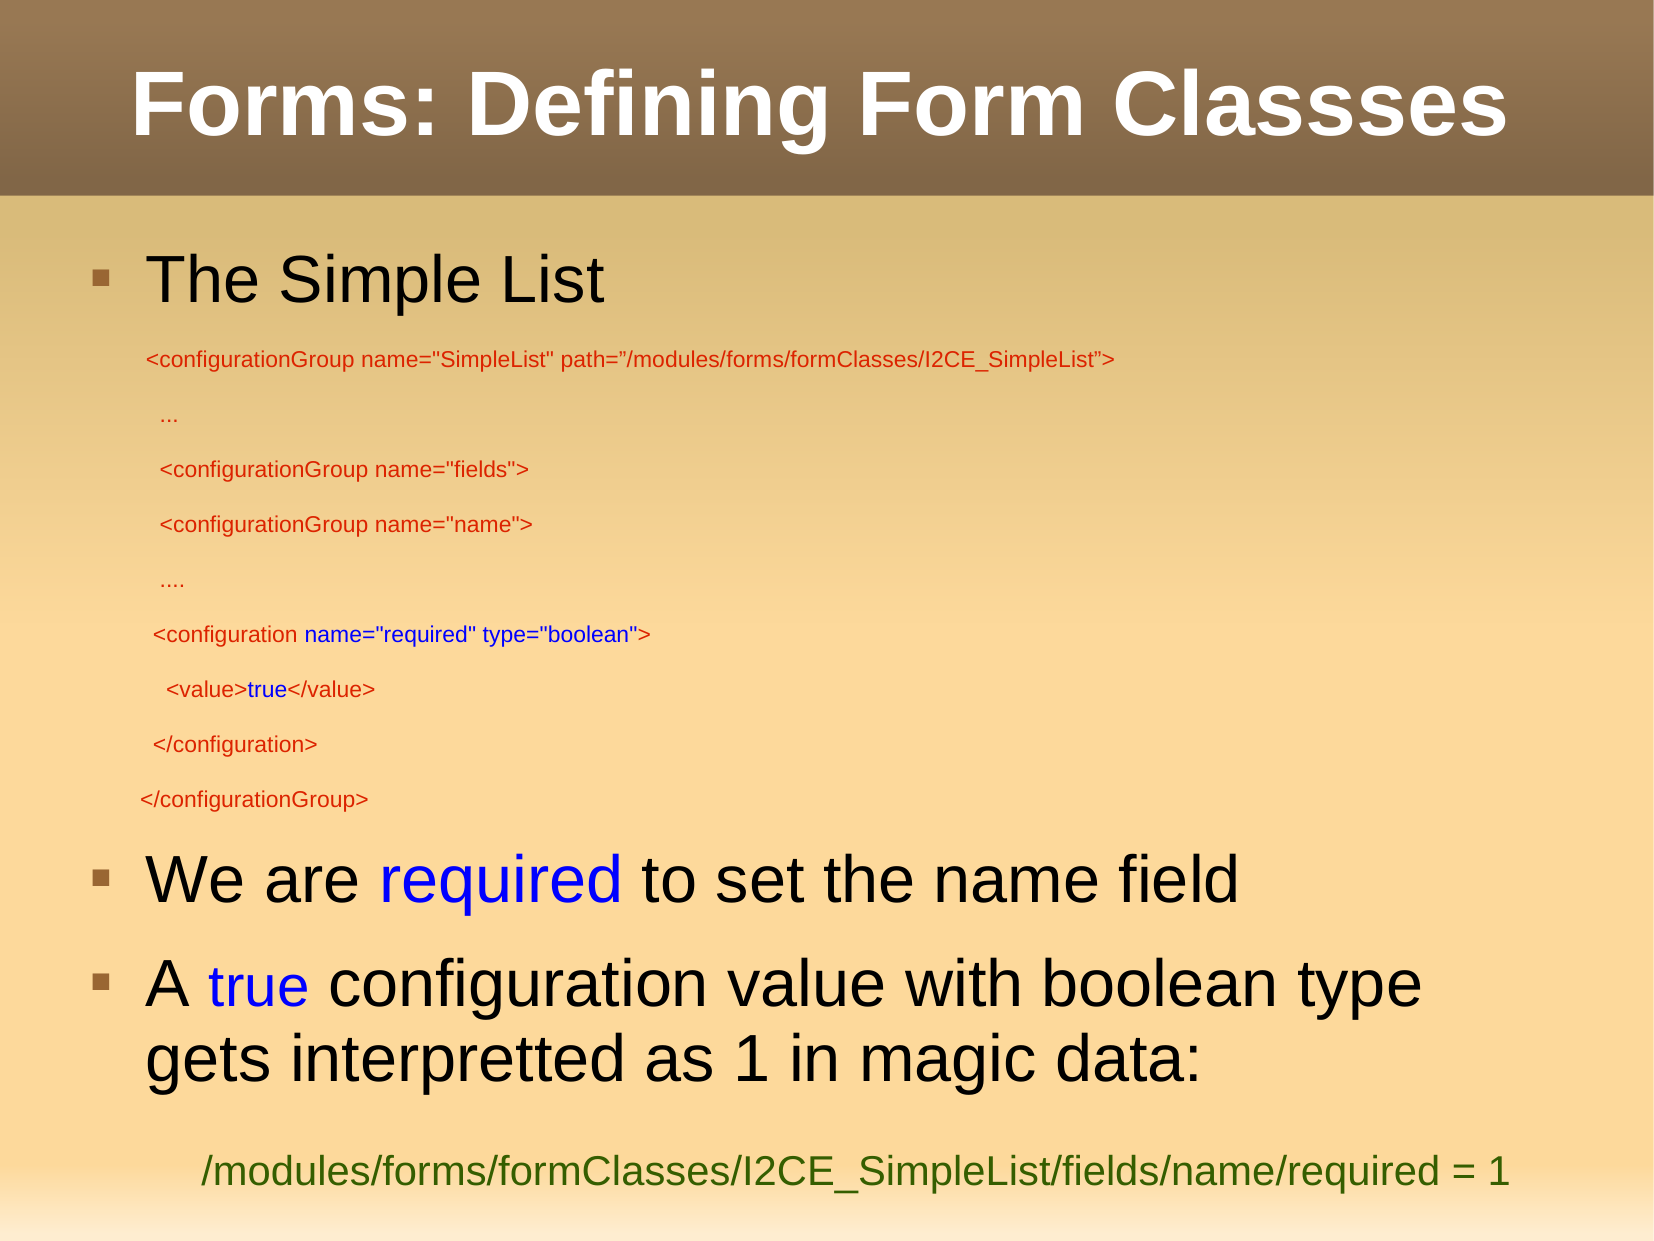

# Forms: Defining Form Classses
The Simple List
<configurationGroup name="SimpleList" path=”/modules/forms/formClasses/I2CE_SimpleList”>
 ...
 <configurationGroup name="fields">
 <configurationGroup name="name">
 ....
 <configuration name="required" type="boolean">
 <value>true</value>
 </configuration>
 </configurationGroup>
We are required to set the name field
A true configuration value with boolean type gets interpretted as 1 in magic data:
 /modules/forms/formClasses/I2CE_SimpleList/fields/name/required = 1